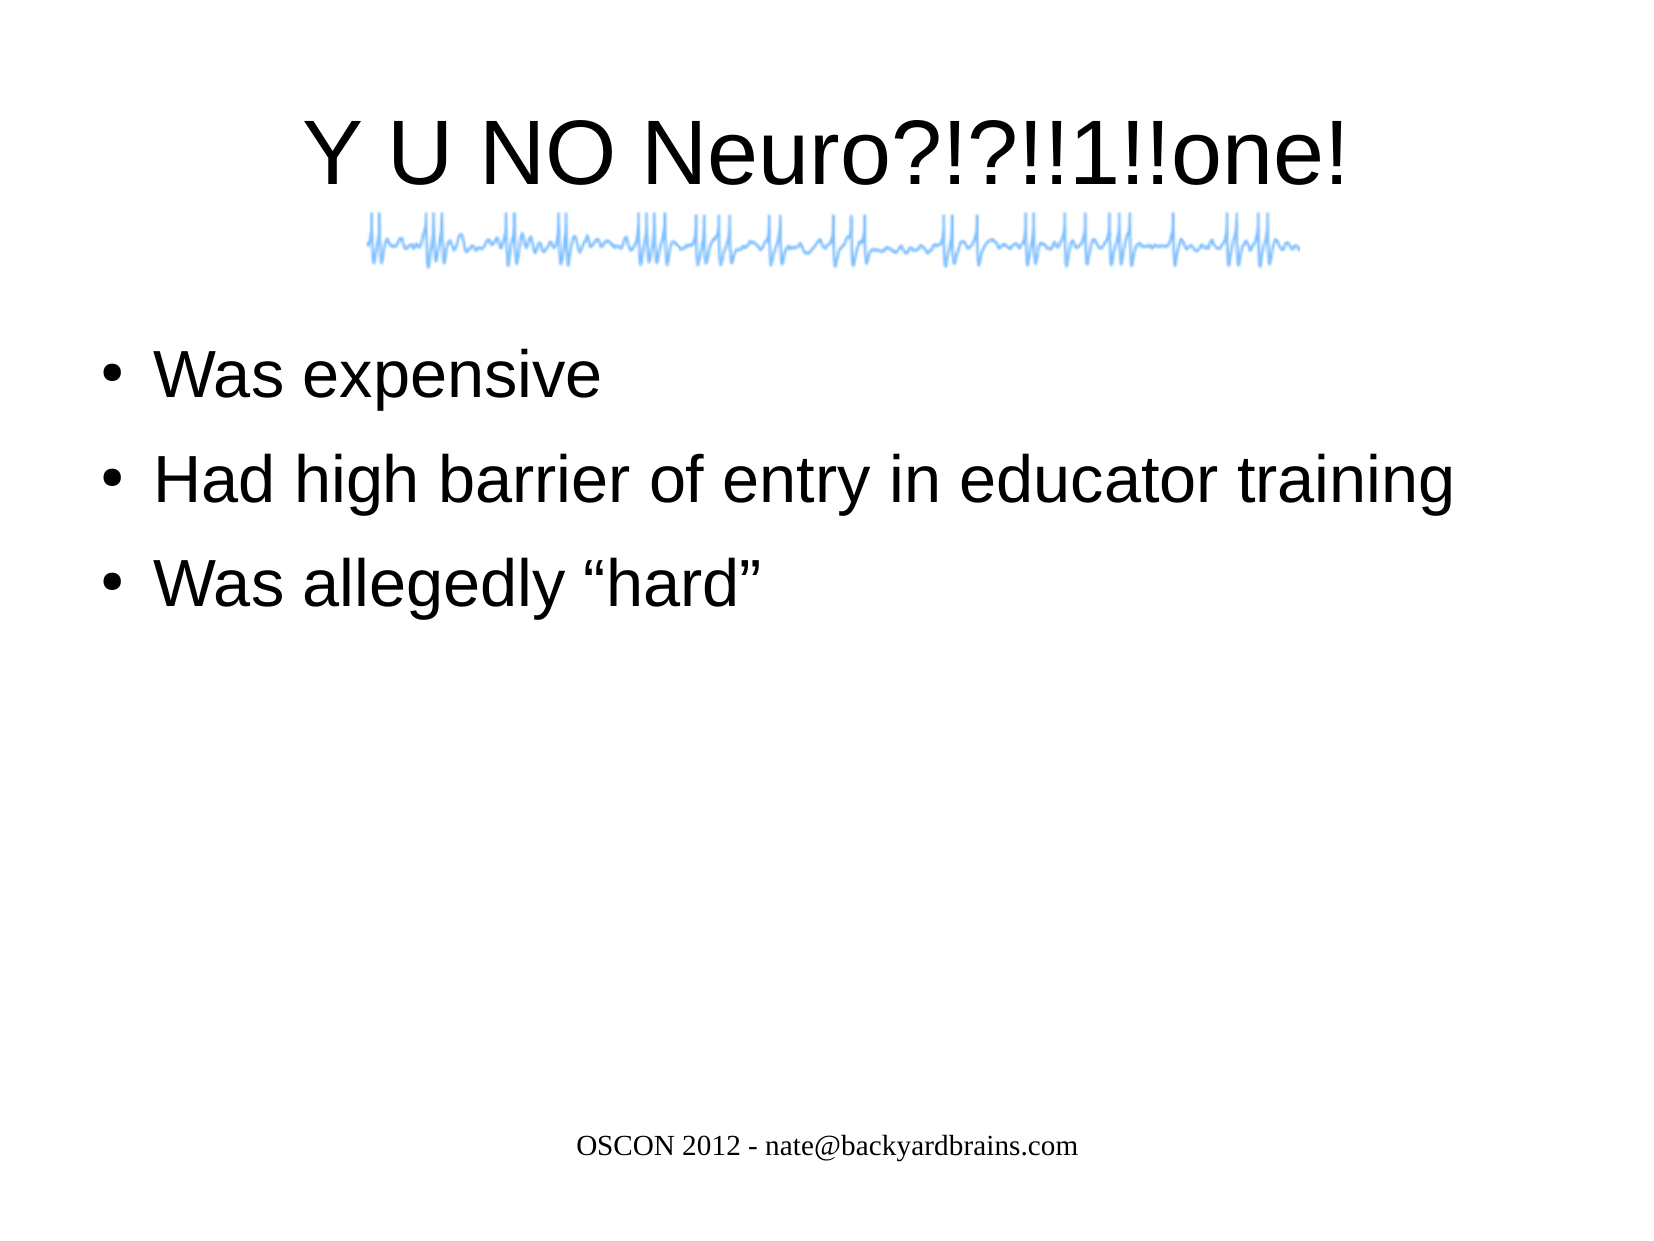

# Y U NO Neuro?!?!!1!!one!
Was expensive
Had high barrier of entry in educator training
Was allegedly “hard”
OSCON 2012 - nate@backyardbrains.com